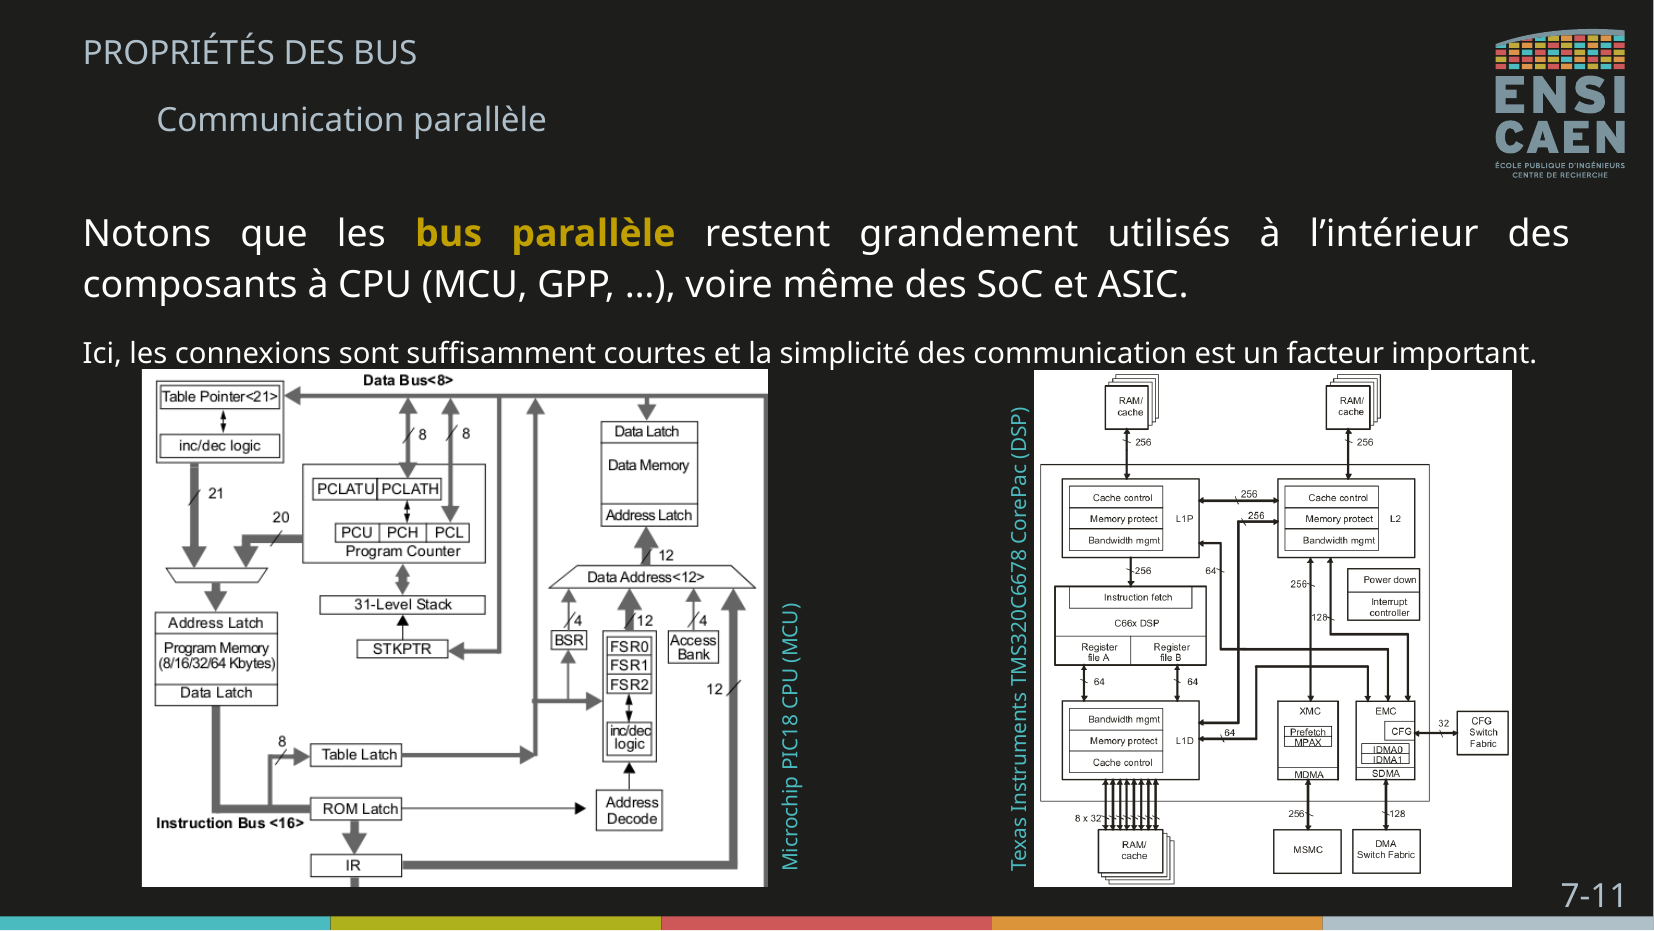

# PROPRIÉTÉS DES BUS Communication parallèle
Notons que les bus parallèle restent grandement utilisés à l’intérieur des composants à CPU (MCU, GPP, …), voire même des SoC et ASIC.
Ici, les connexions sont suffisamment courtes et la simplicité des communication est un facteur important.
Texas Instruments TMS320C6678 CorePac (DSP)
Microchip PIC18 CPU (MCU)